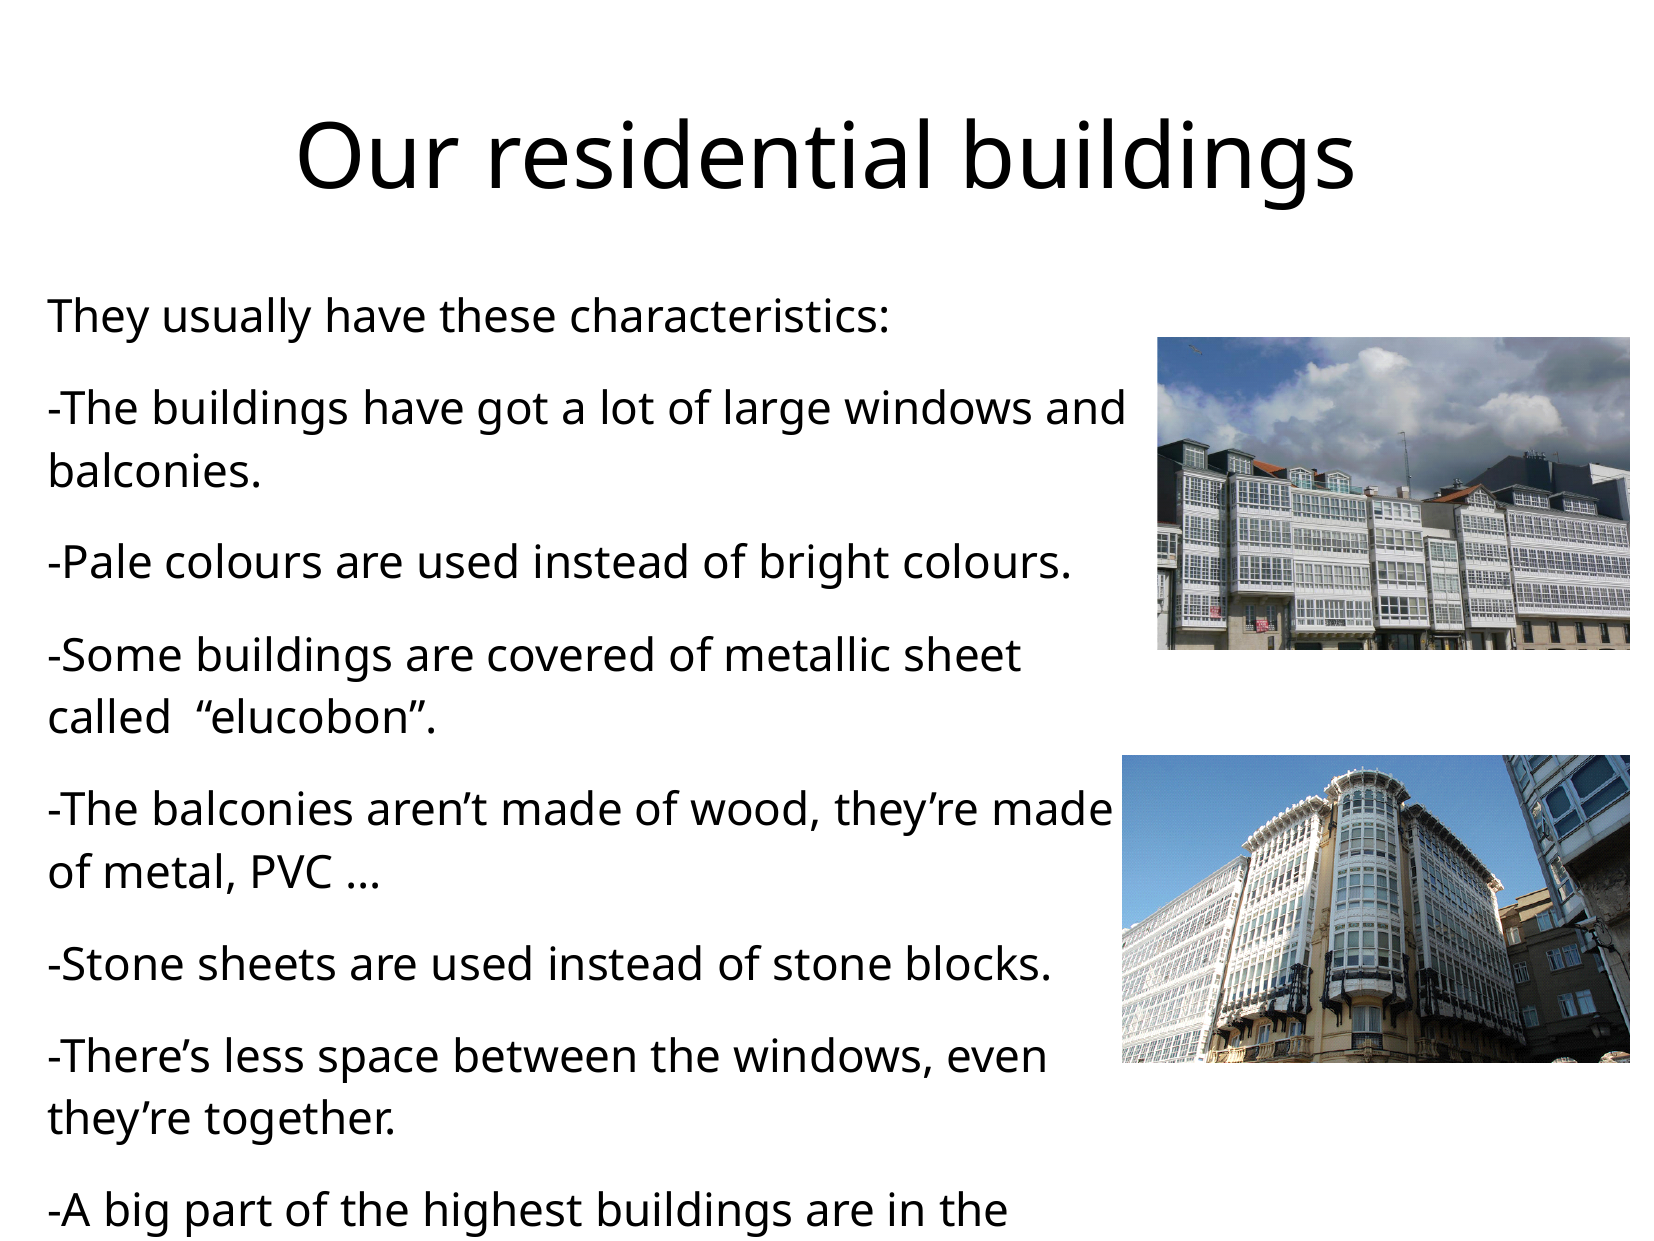

# Our residential buildings
They usually have these characteristics:
-The buildings have got a lot of large windows and balconies.
-Pale colours are used instead of bright colours.
-Some buildings are covered of metallic sheet called “elucobon”.
-The balconies aren’t made of wood, they’re made of metal, PVC …
-Stone sheets are used instead of stone blocks.
-There’s less space between the windows, even they’re together.
-A big part of the highest buildings are in the principal streets.